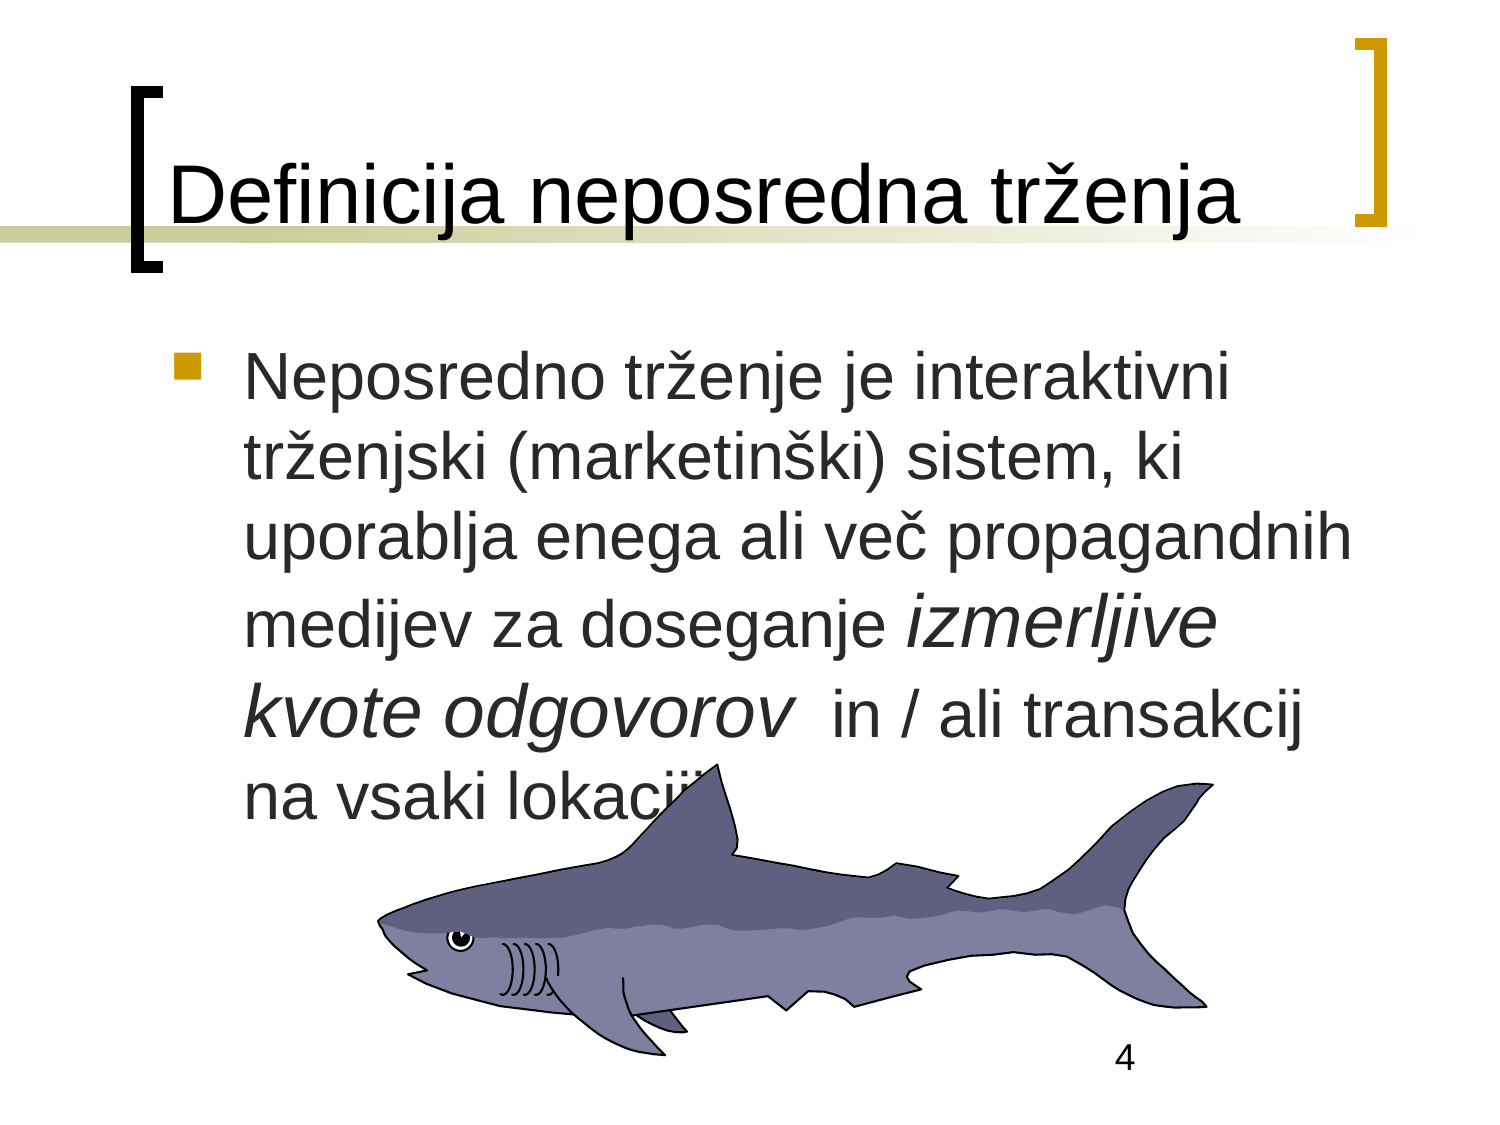

# Definicija neposredna trženja
Neposredno trženje je interaktivni trženjski (marketinški) sistem, ki uporablja enega ali več propagandnih medijev za doseganje izmerljive kvote odgovorov in / ali transakcij na vsaki lokaciji.
4